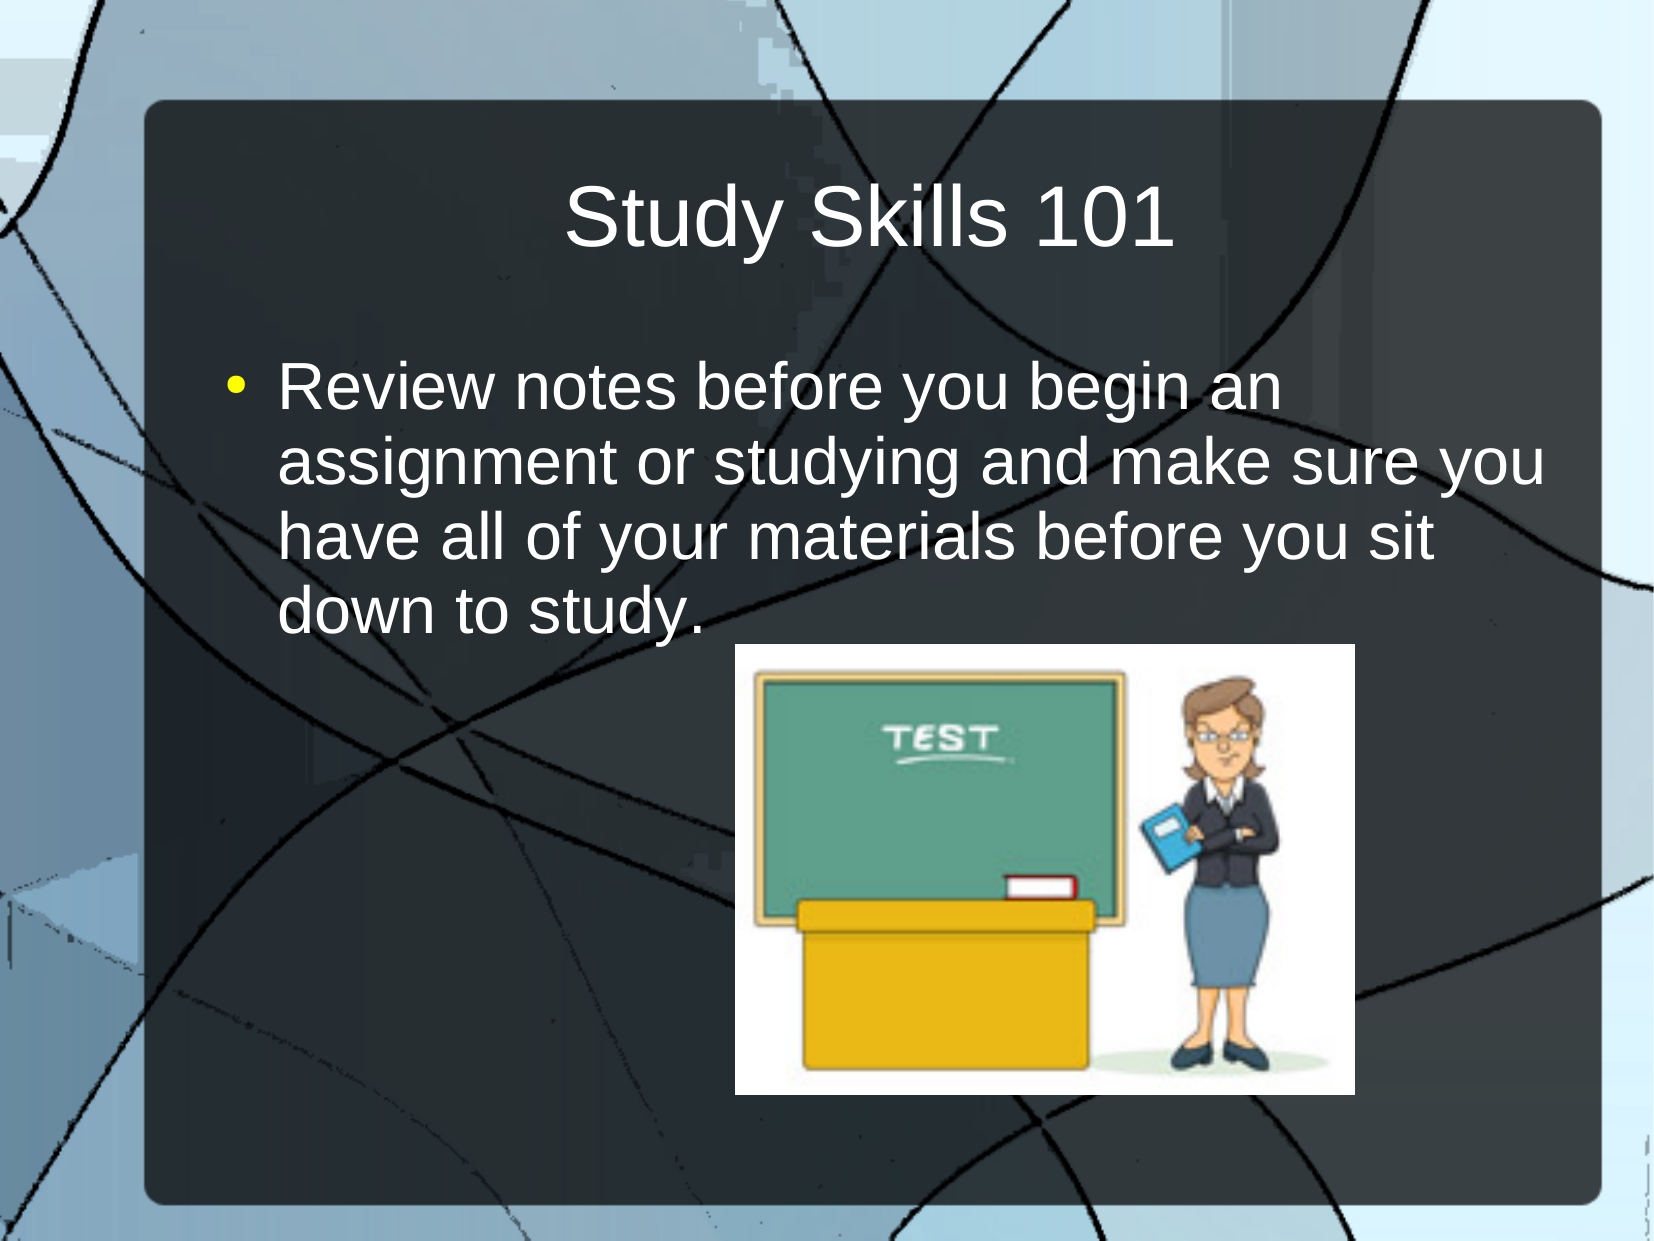

# Study Skills 101
Review notes before you begin an assignment or studying and make sure you have all of your materials before you sit down to study.